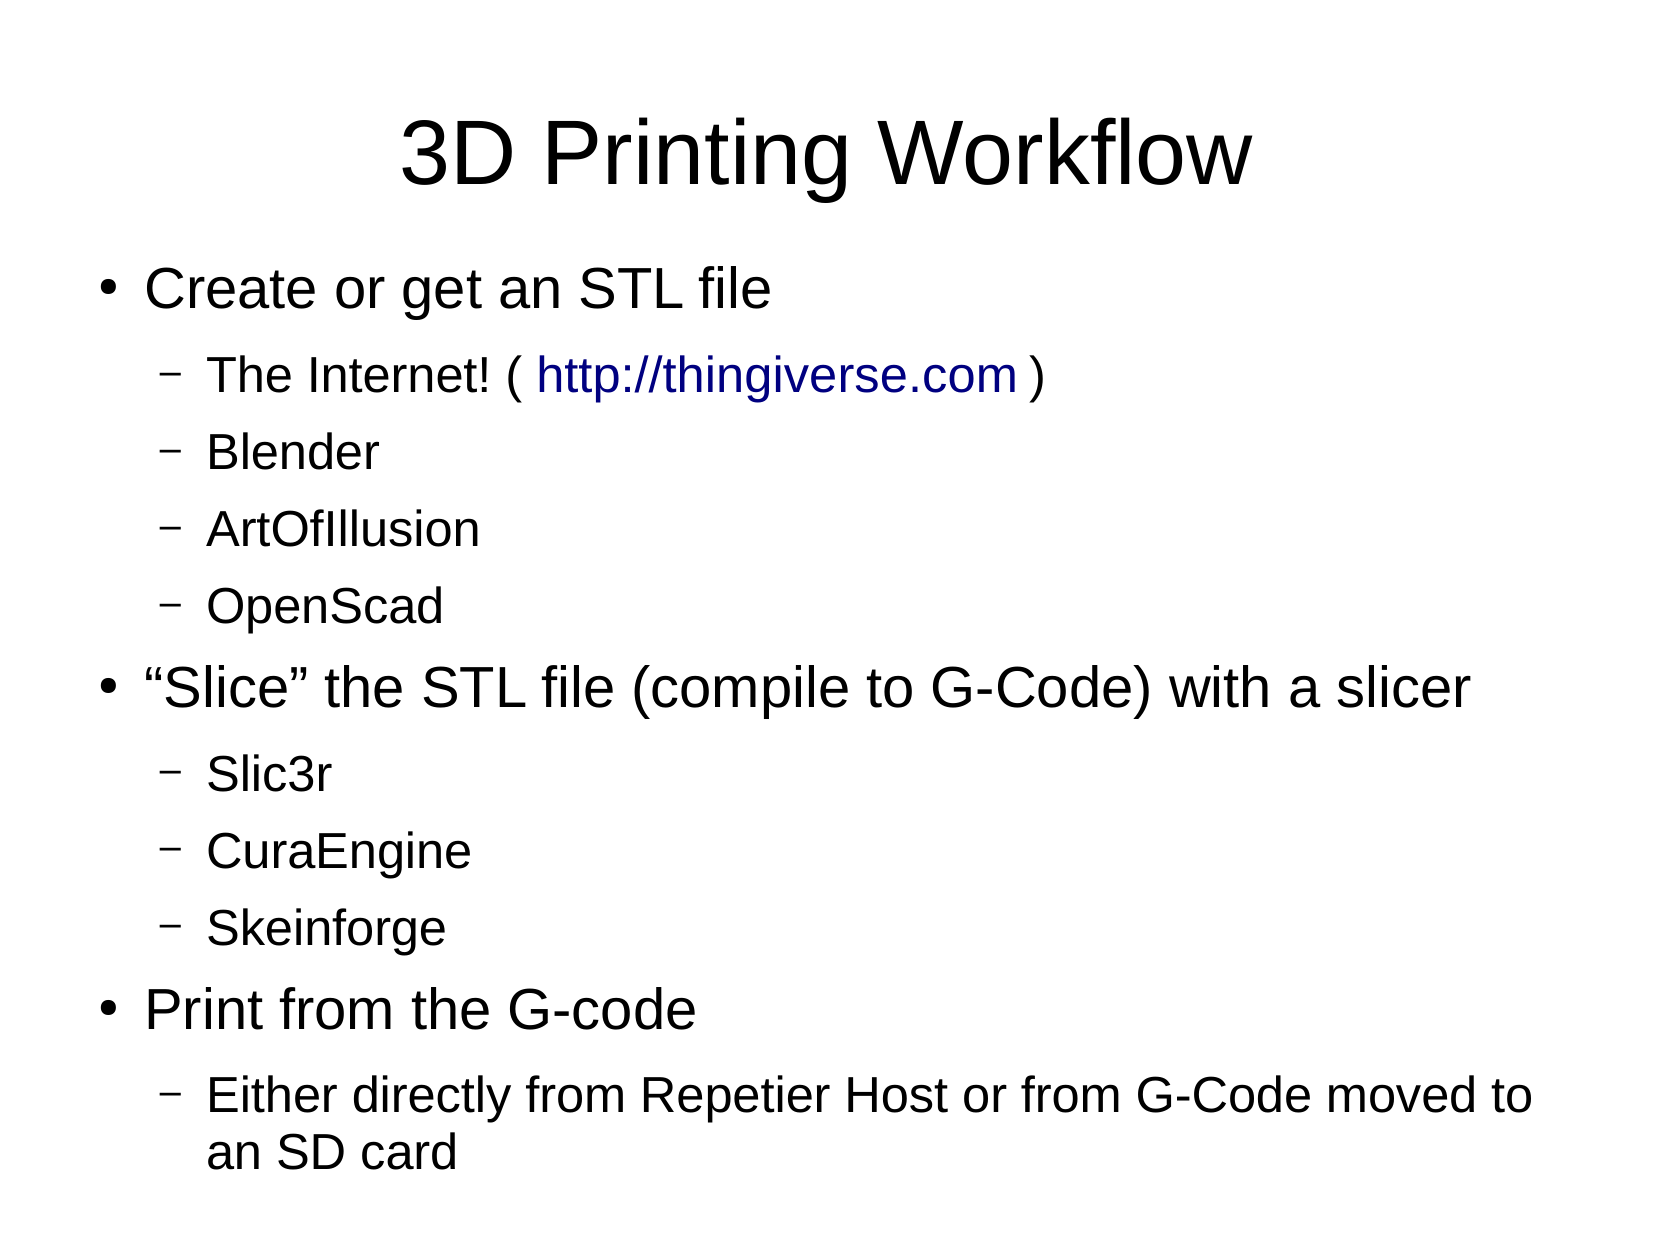

# 3D Printing Workflow
Create or get an STL file
The Internet! ( http://thingiverse.com )
Blender
ArtOfIllusion
OpenScad
“Slice” the STL file (compile to G-Code) with a slicer
Slic3r
CuraEngine
Skeinforge
Print from the G-code
Either directly from Repetier Host or from G-Code moved to an SD card